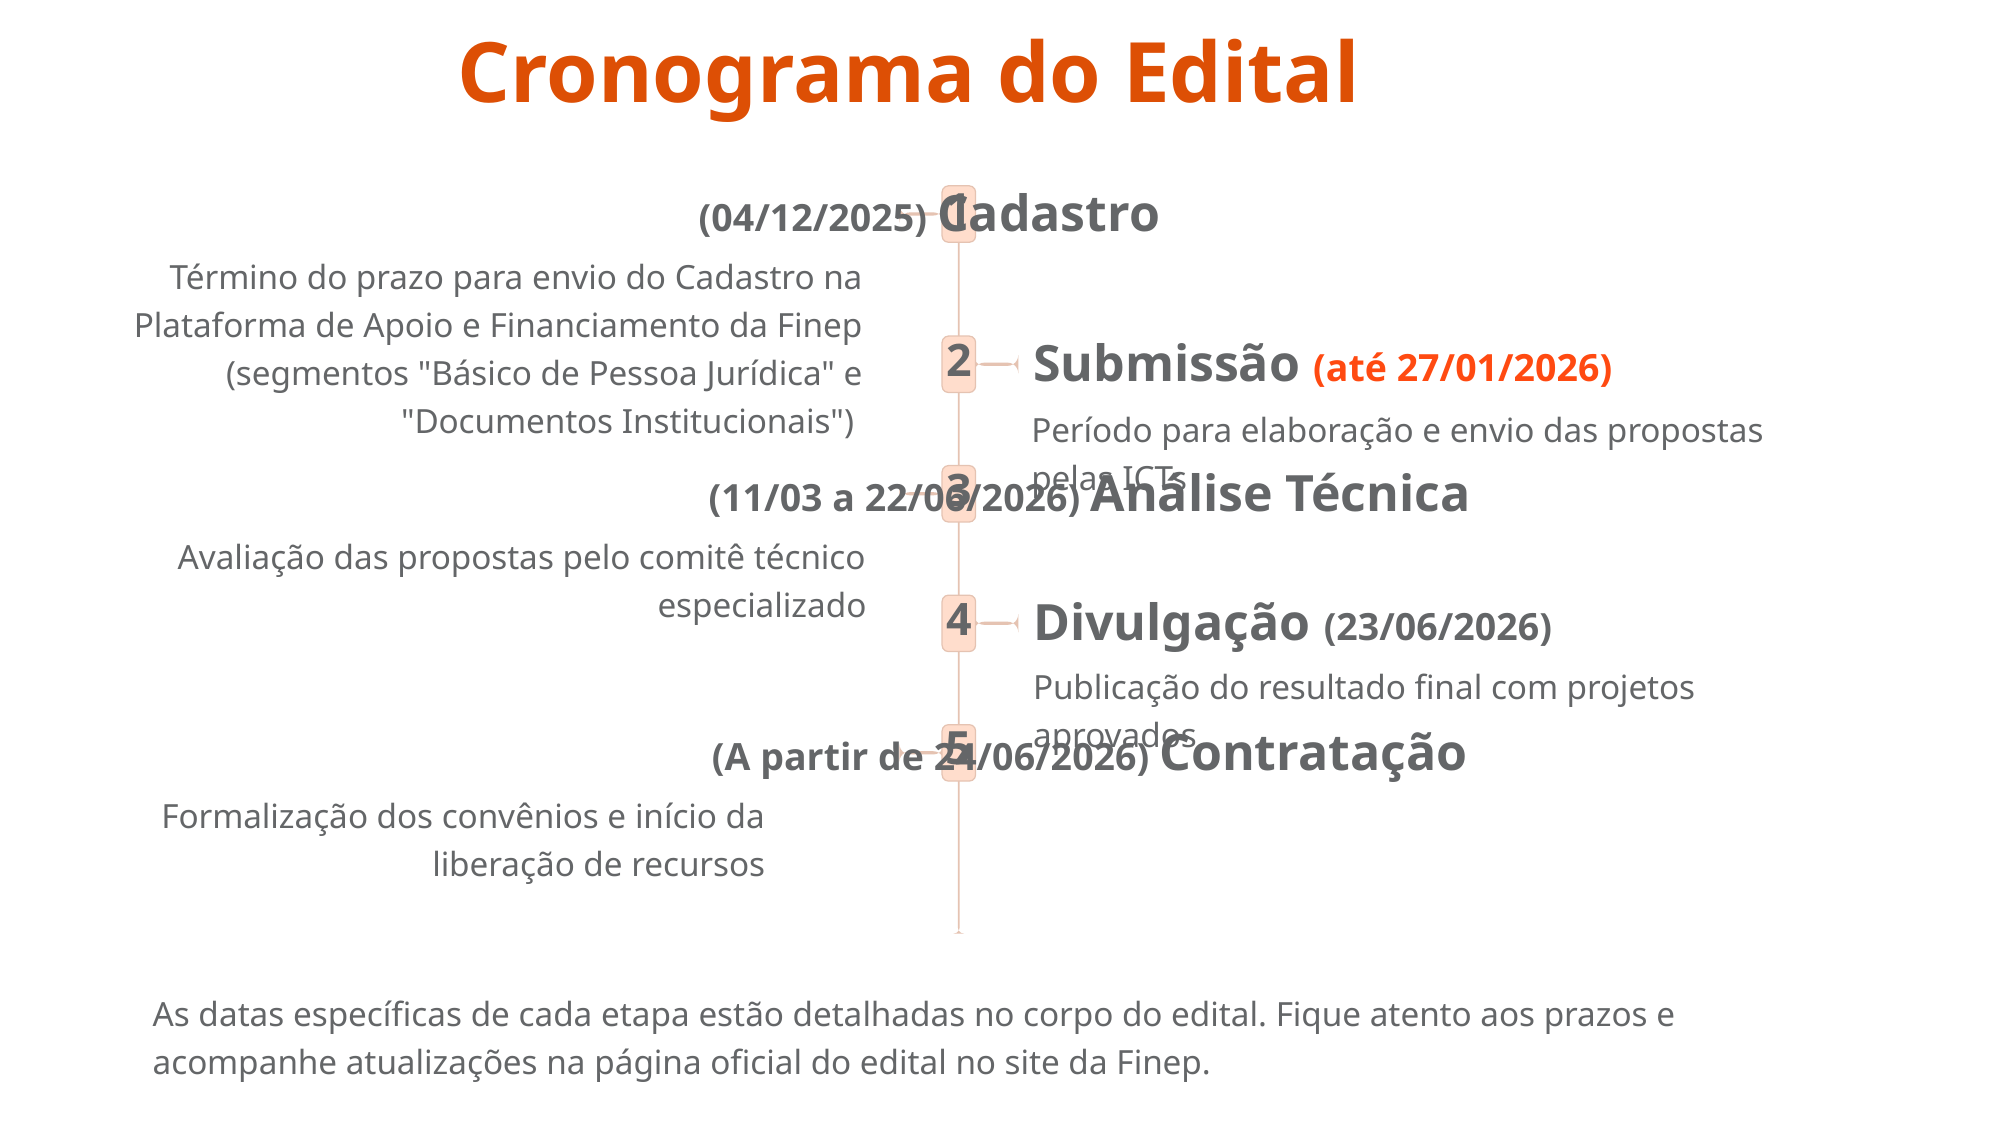

Cronograma do Edital
1
(04/12/2025) Cadastro
Término do prazo para envio do Cadastro na Plataforma de Apoio e Financiamento da Finep (segmentos "Básico de Pessoa Jurídica" e "Documentos Institucionais")
2
Submissão (até 27/01/2026)
Período para elaboração e envio das propostas pelas ICTs
3
 (11/03 a 22/06/2026) Análise Técnica
Avaliação das propostas pelo comitê técnico especializado
4
Divulgação (23/06/2026)
Publicação do resultado final com projetos aprovados
5
 (A partir de 24/06/2026) Contratação
Formalização dos convênios e início da liberação de recursos
As datas específicas de cada etapa estão detalhadas no corpo do edital. Fique atento aos prazos e acompanhe atualizações na página oficial do edital no site da Finep.